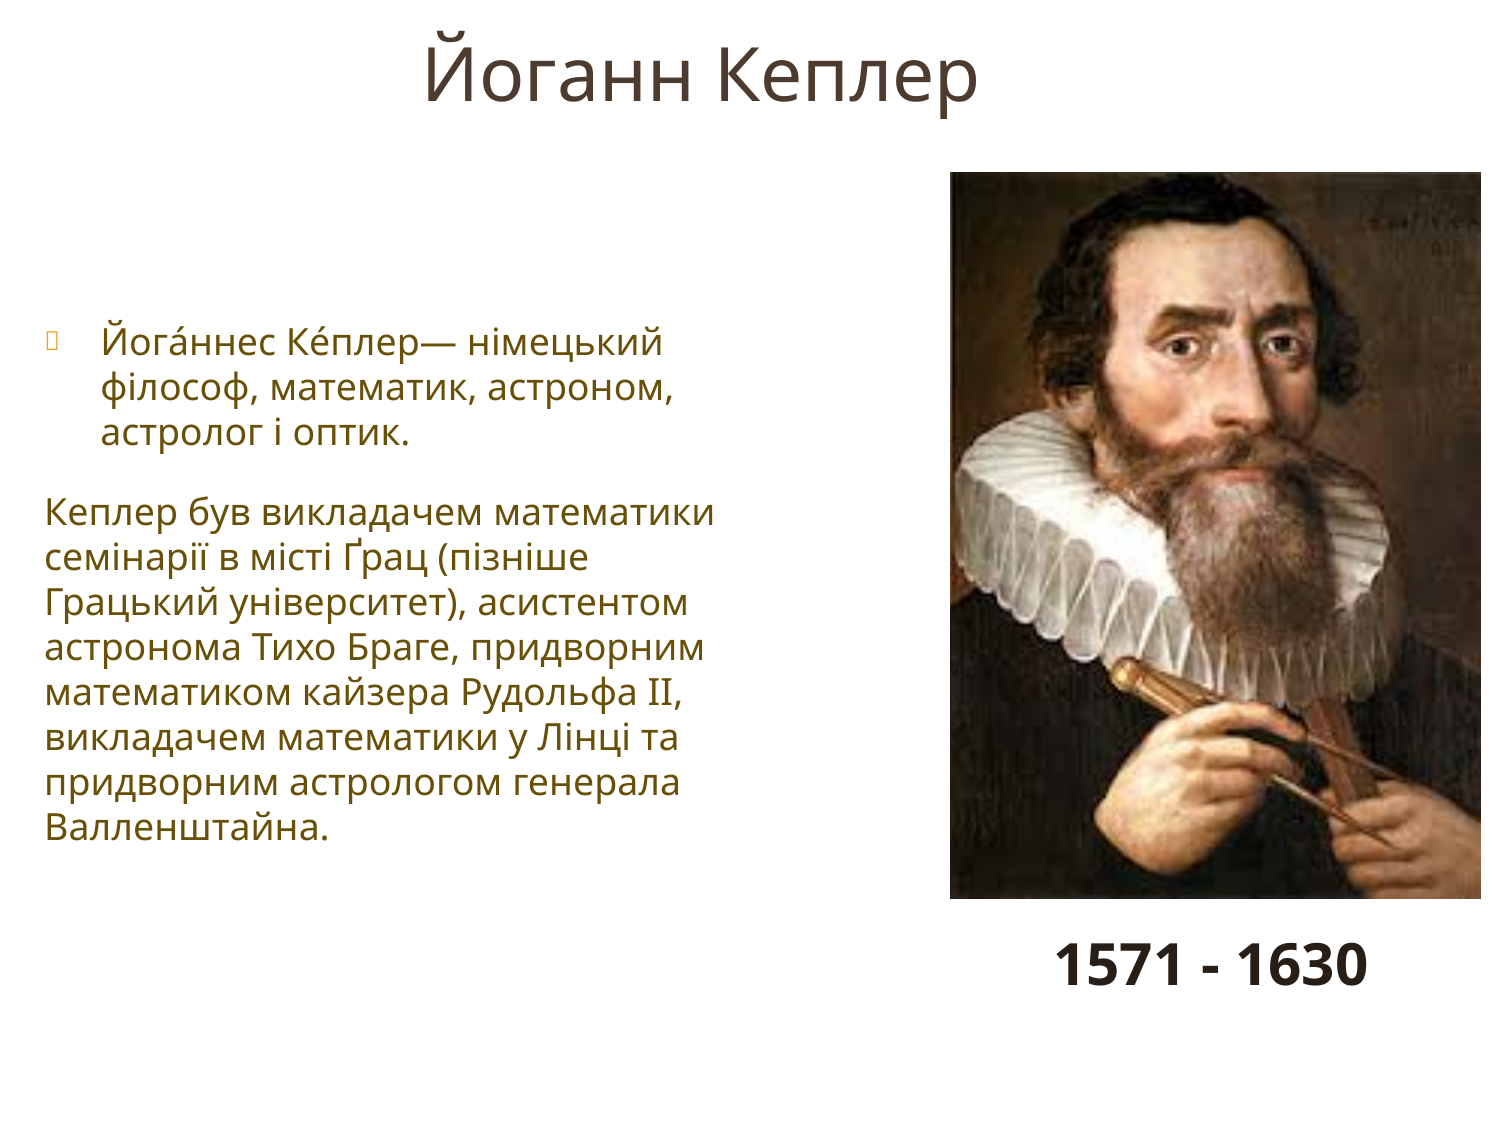

# Йоганн Кеплер
Йога́ннес Ке́плер— німецький філософ, математик, астроном, астролог і оптик.
Кеплер був викладачем математики семінарії в місті Ґрац (пізніше Грацький університет), асистентом астронома Тихо Браге, придворним математиком кайзера Рудольфа II, викладачем математики у Лінці та придворним астрологом генерала Валленштайна.
1571 - 1630